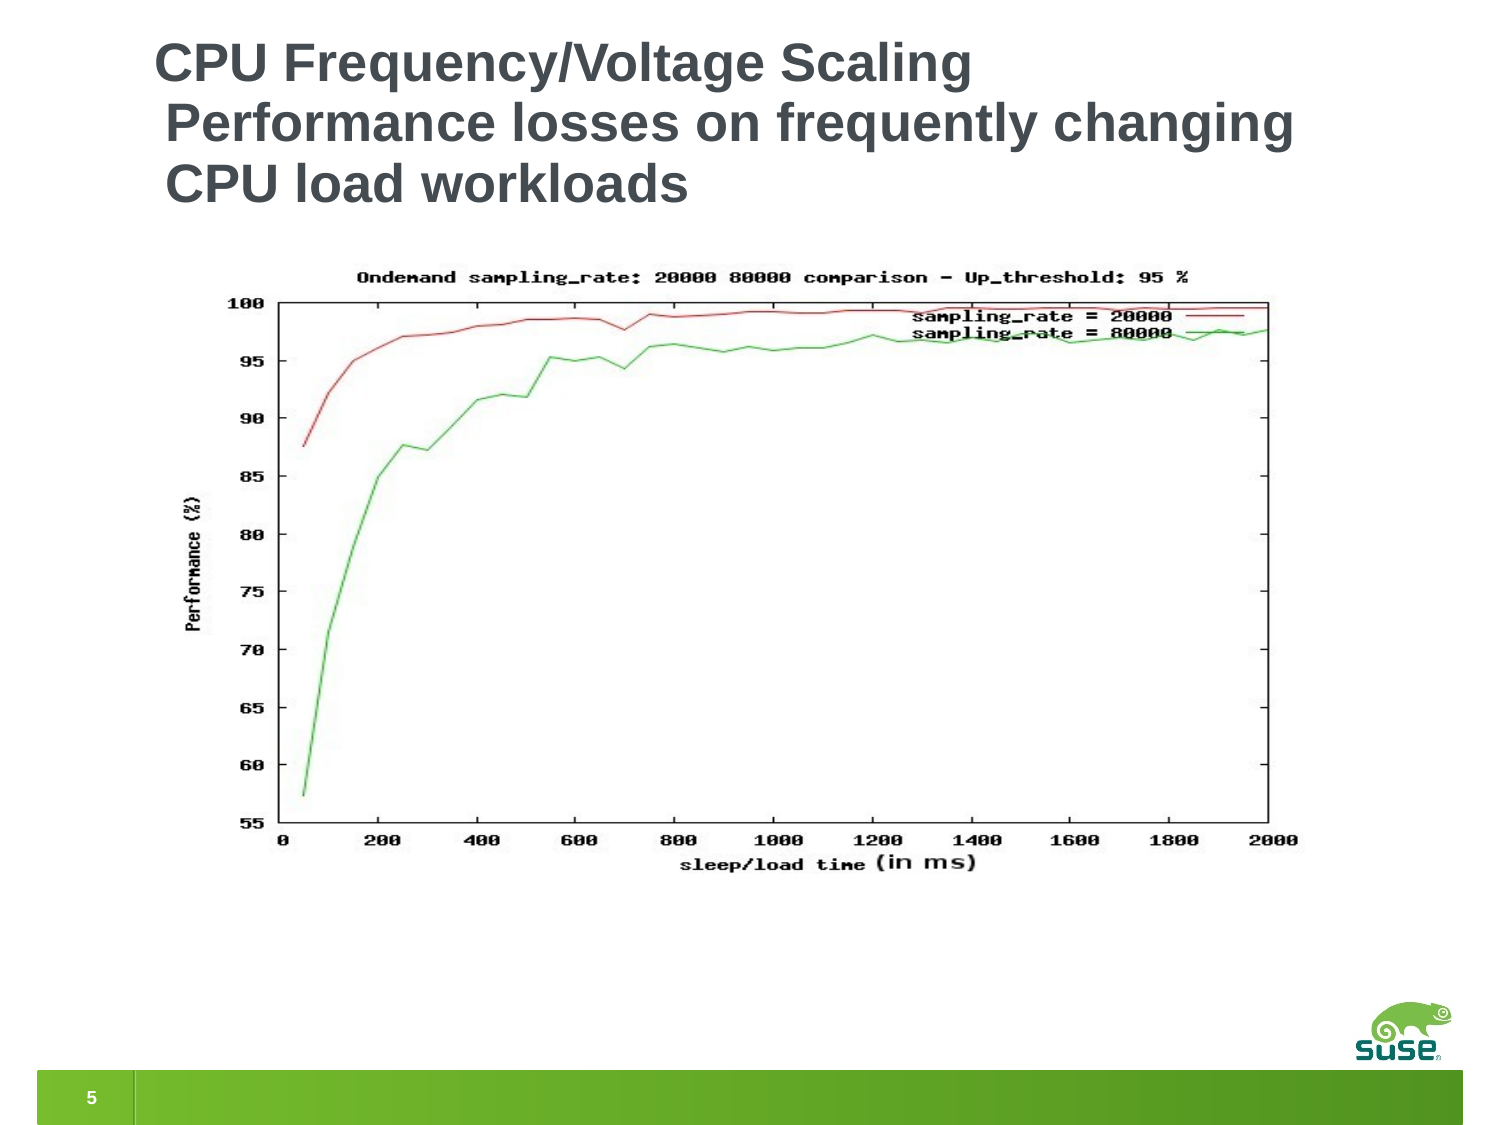

# CPU Frequency/Voltage Scaling Performance losses on frequently changing CPU load workloads